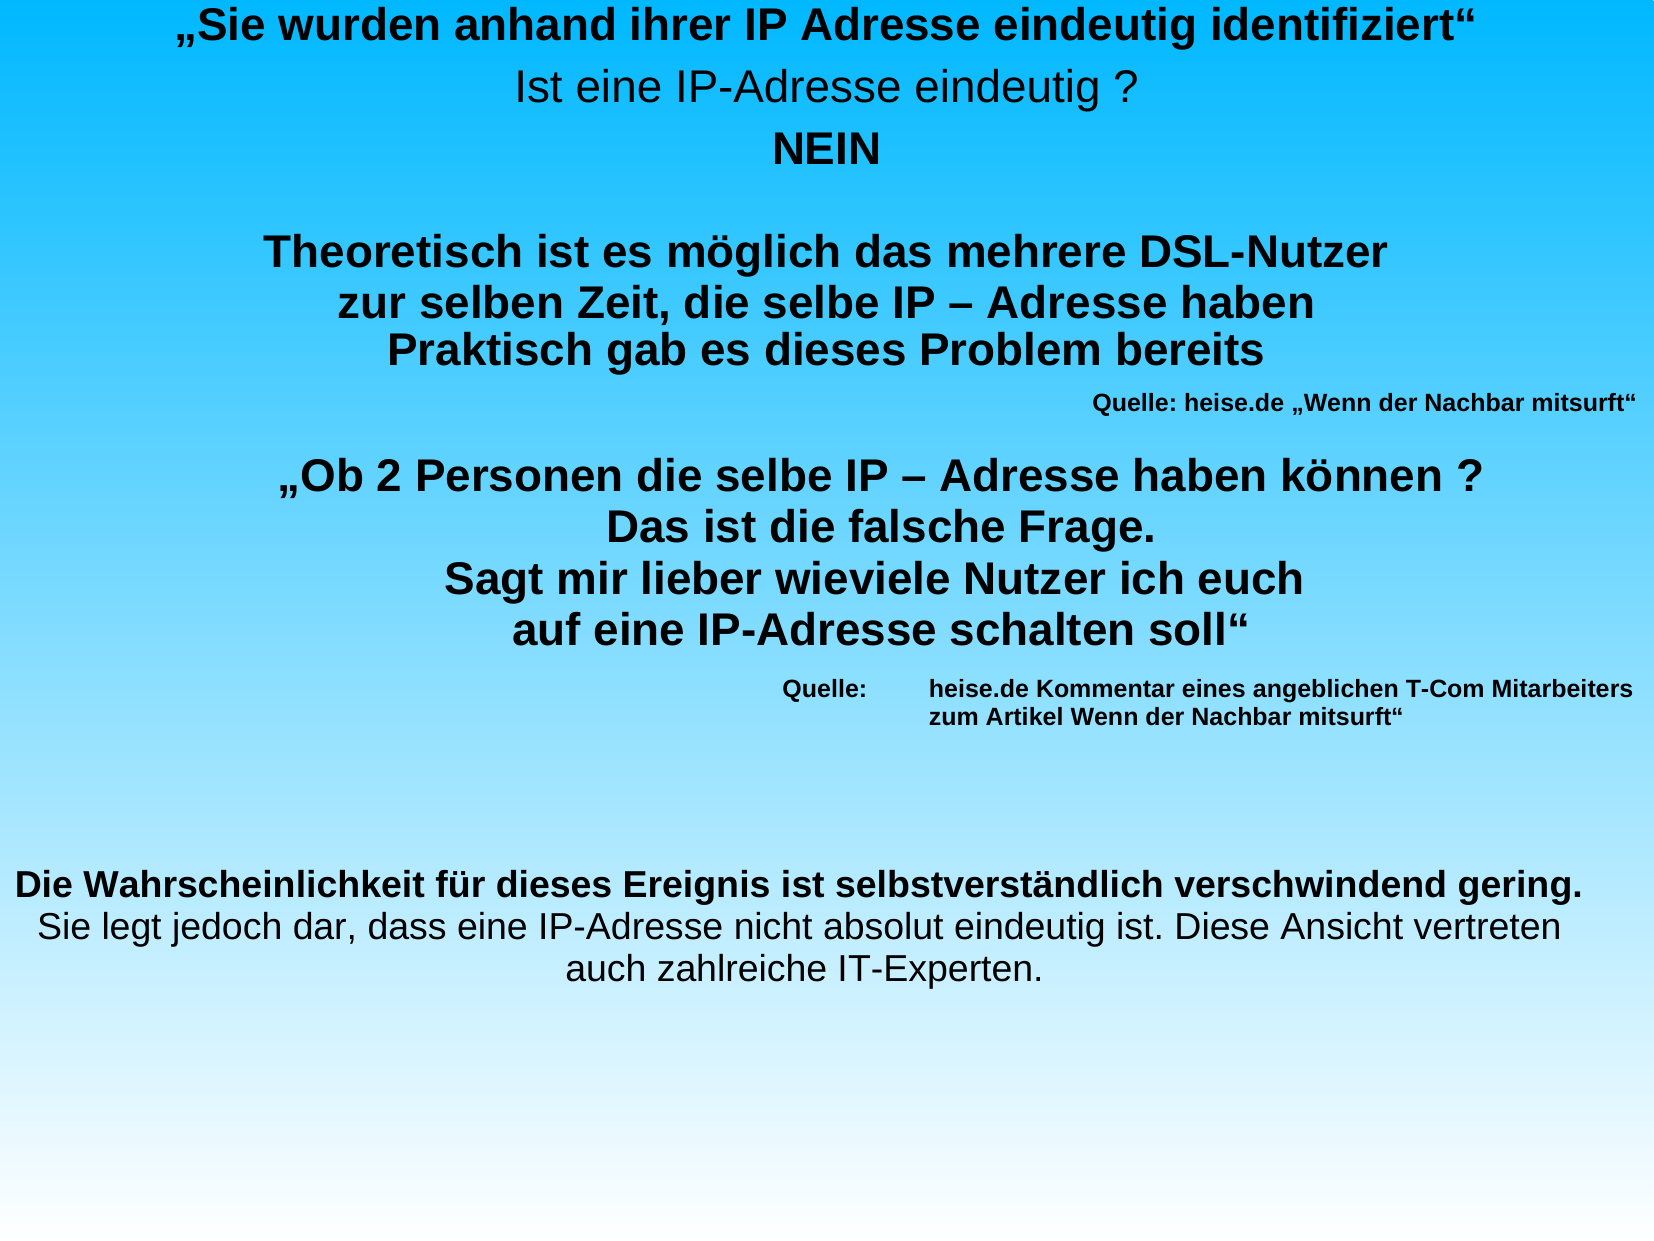

„Sie wurden anhand ihrer IP Adresse eindeutig identifiziert“
Ist eine IP-Adresse eindeutig ?
NEIN
Theoretisch ist es möglich das mehrere DSL-Nutzer
zur selben Zeit, die selbe IP – Adresse haben
Praktisch gab es dieses Problem bereits
Quelle: heise.de „Wenn der Nachbar mitsurft“
„Ob 2 Personen die selbe IP – Adresse haben können ?Das ist die falsche Frage.
Sagt mir lieber wieviele Nutzer ich euch
auf eine IP-Adresse schalten soll“
Quelle: 	heise.de Kommentar eines angeblichen T-Com Mitarbeiters
		zum Artikel Wenn der Nachbar mitsurft“
Die Wahrscheinlichkeit für dieses Ereignis ist selbstverständlich verschwindend gering.
Sie legt jedoch dar, dass eine IP-Adresse nicht absolut eindeutig ist. Diese Ansicht vertreten
auch zahlreiche IT-Experten.